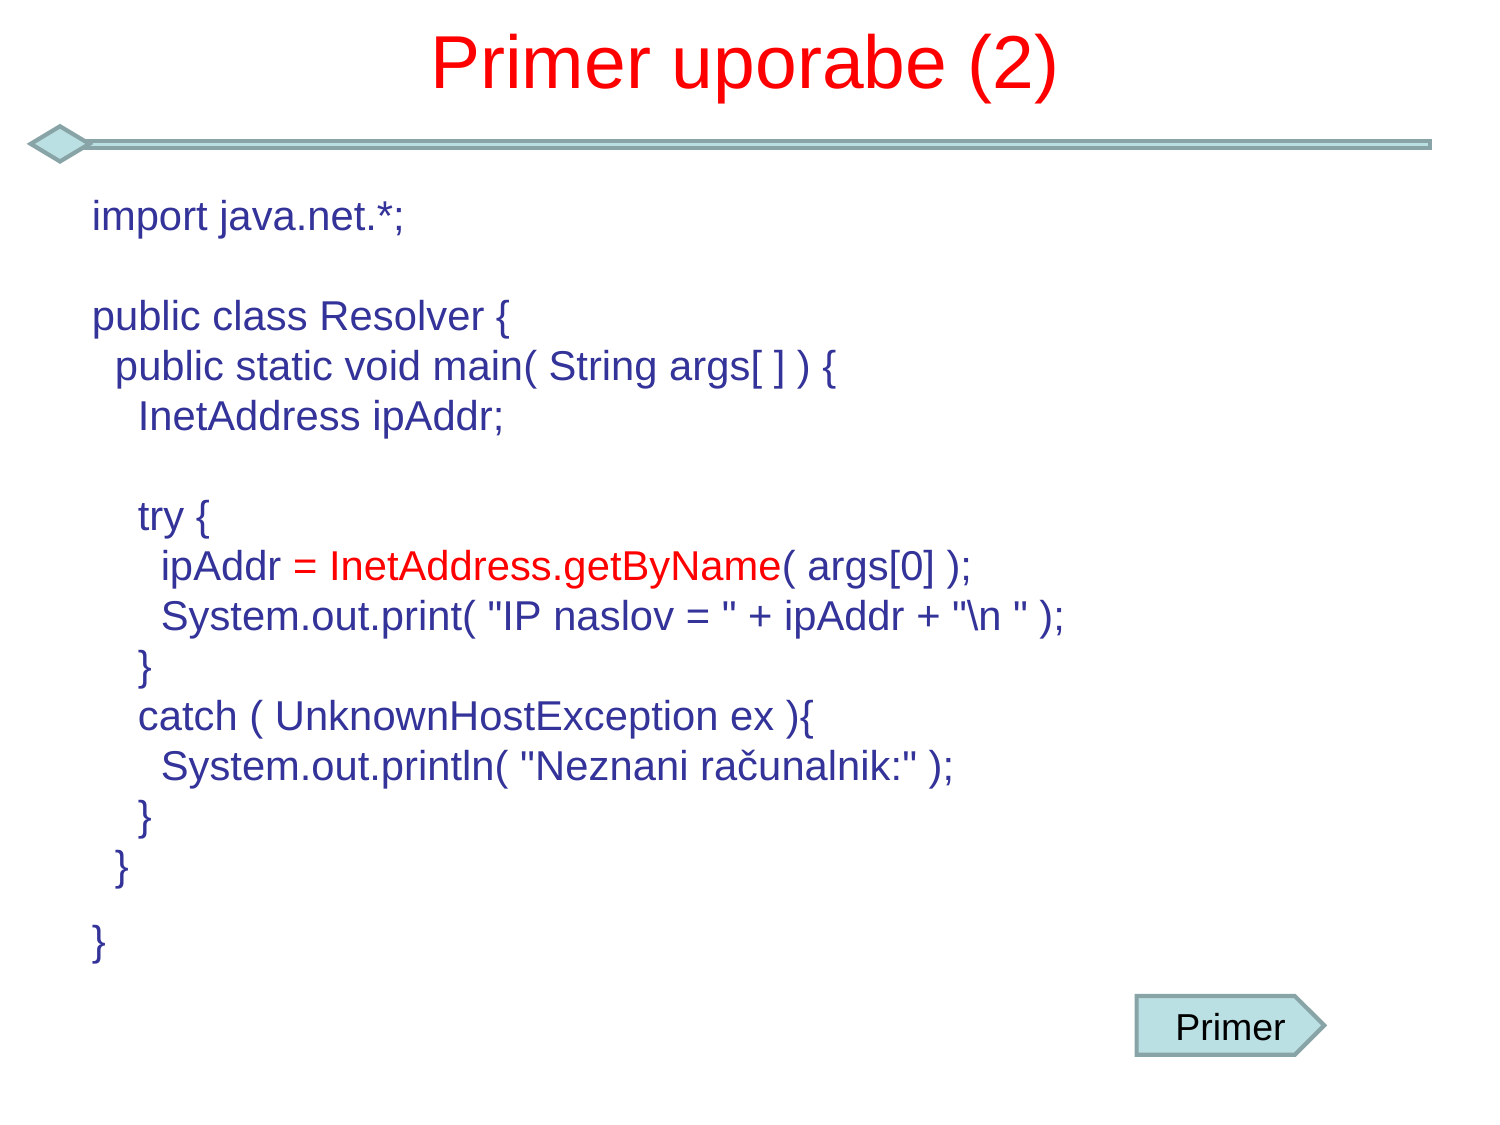

# Primer uporabe (2)
import java.net.*;
public class Resolver {
 public static void main( String args[ ] ) {
 InetAddress ipAddr;
 try {
 ipAddr = InetAddress.getByName( args[0] );
 System.out.print( "IP naslov = " + ipAddr + "\n " );
 }
 catch ( UnknownHostException ex ){
 System.out.println( "Neznani računalnik:" );
 }
 }
}
Primer